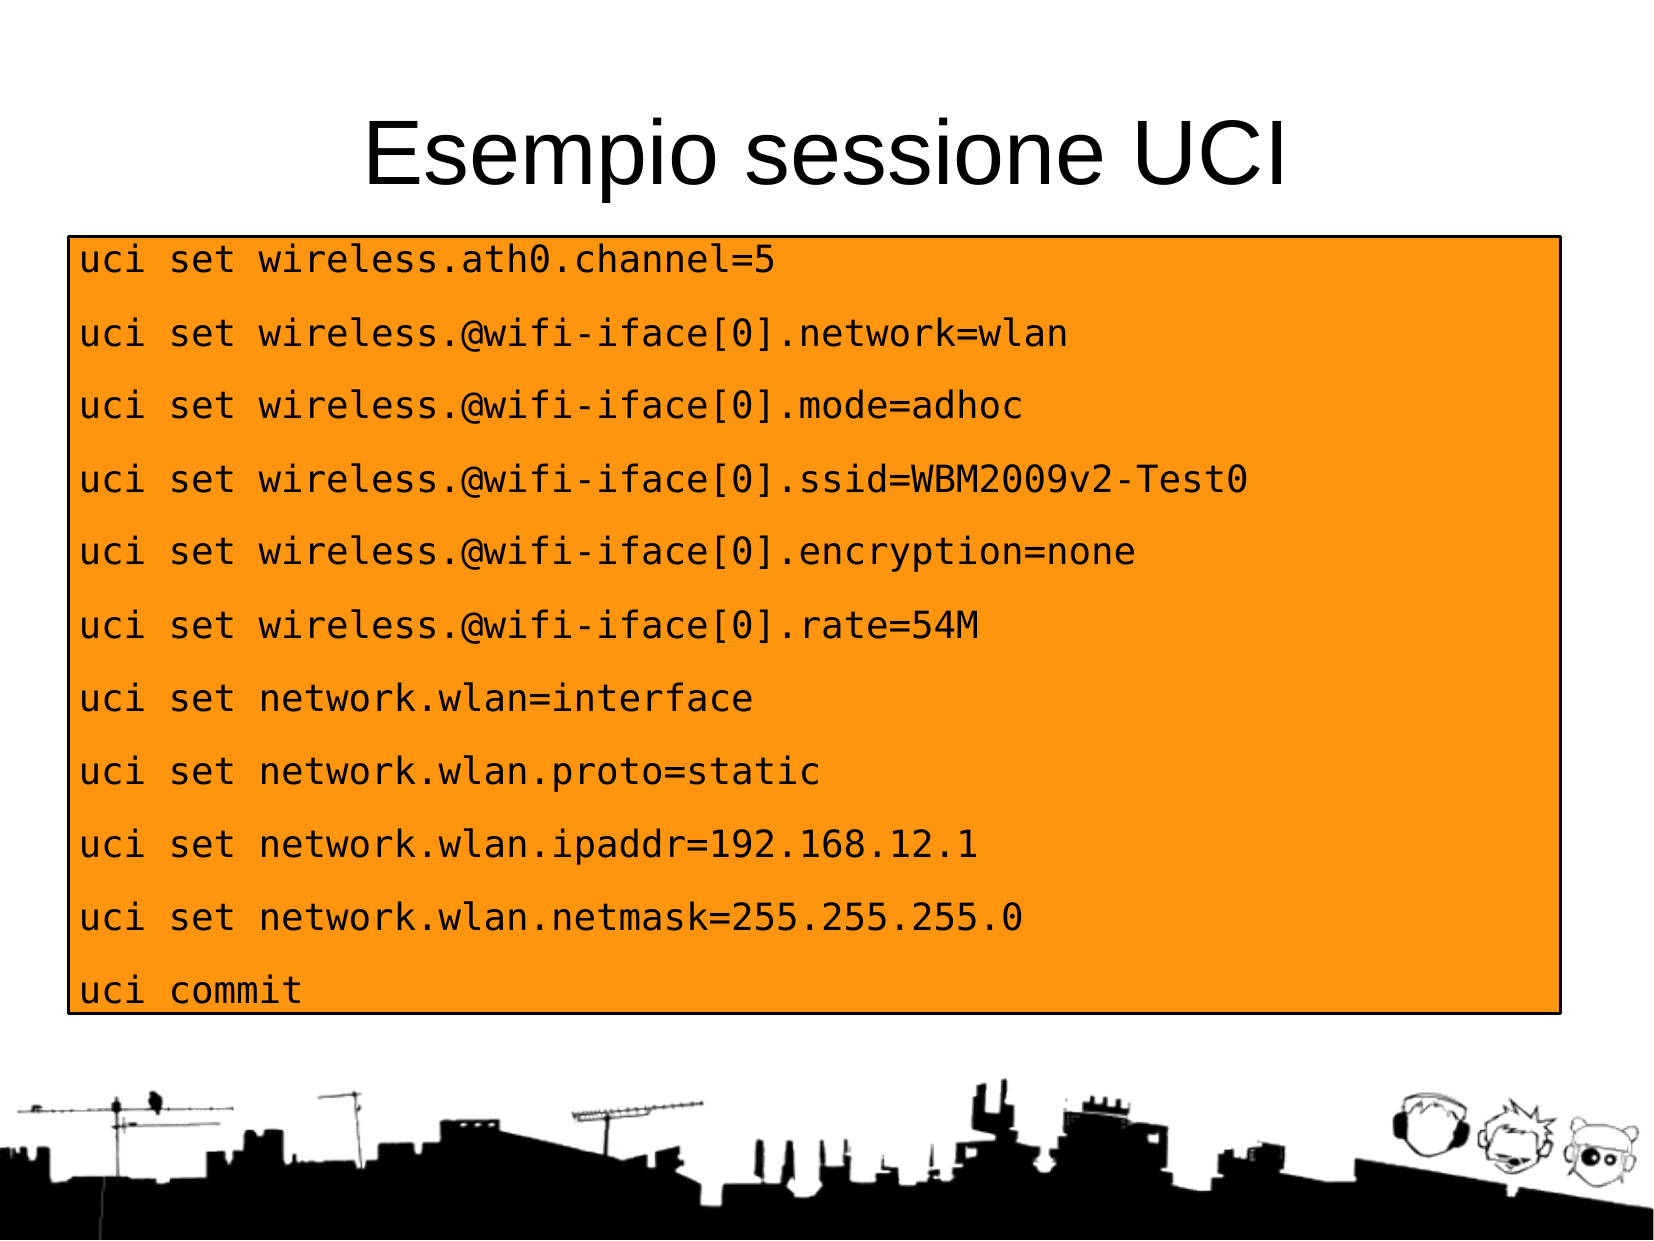

# Esempio sessione UCI
uci set wireless.ath0.channel=5
uci set wireless.@wifi-iface[0].network=wlan
uci set wireless.@wifi-iface[0].mode=adhoc
uci set wireless.@wifi-iface[0].ssid=WBM2009v2-Test0
uci set wireless.@wifi-iface[0].encryption=none
uci set wireless.@wifi-iface[0].rate=54M
uci set network.wlan=interface
uci set network.wlan.proto=static
uci set network.wlan.ipaddr=192.168.12.1
uci set network.wlan.netmask=255.255.255.0
uci commit